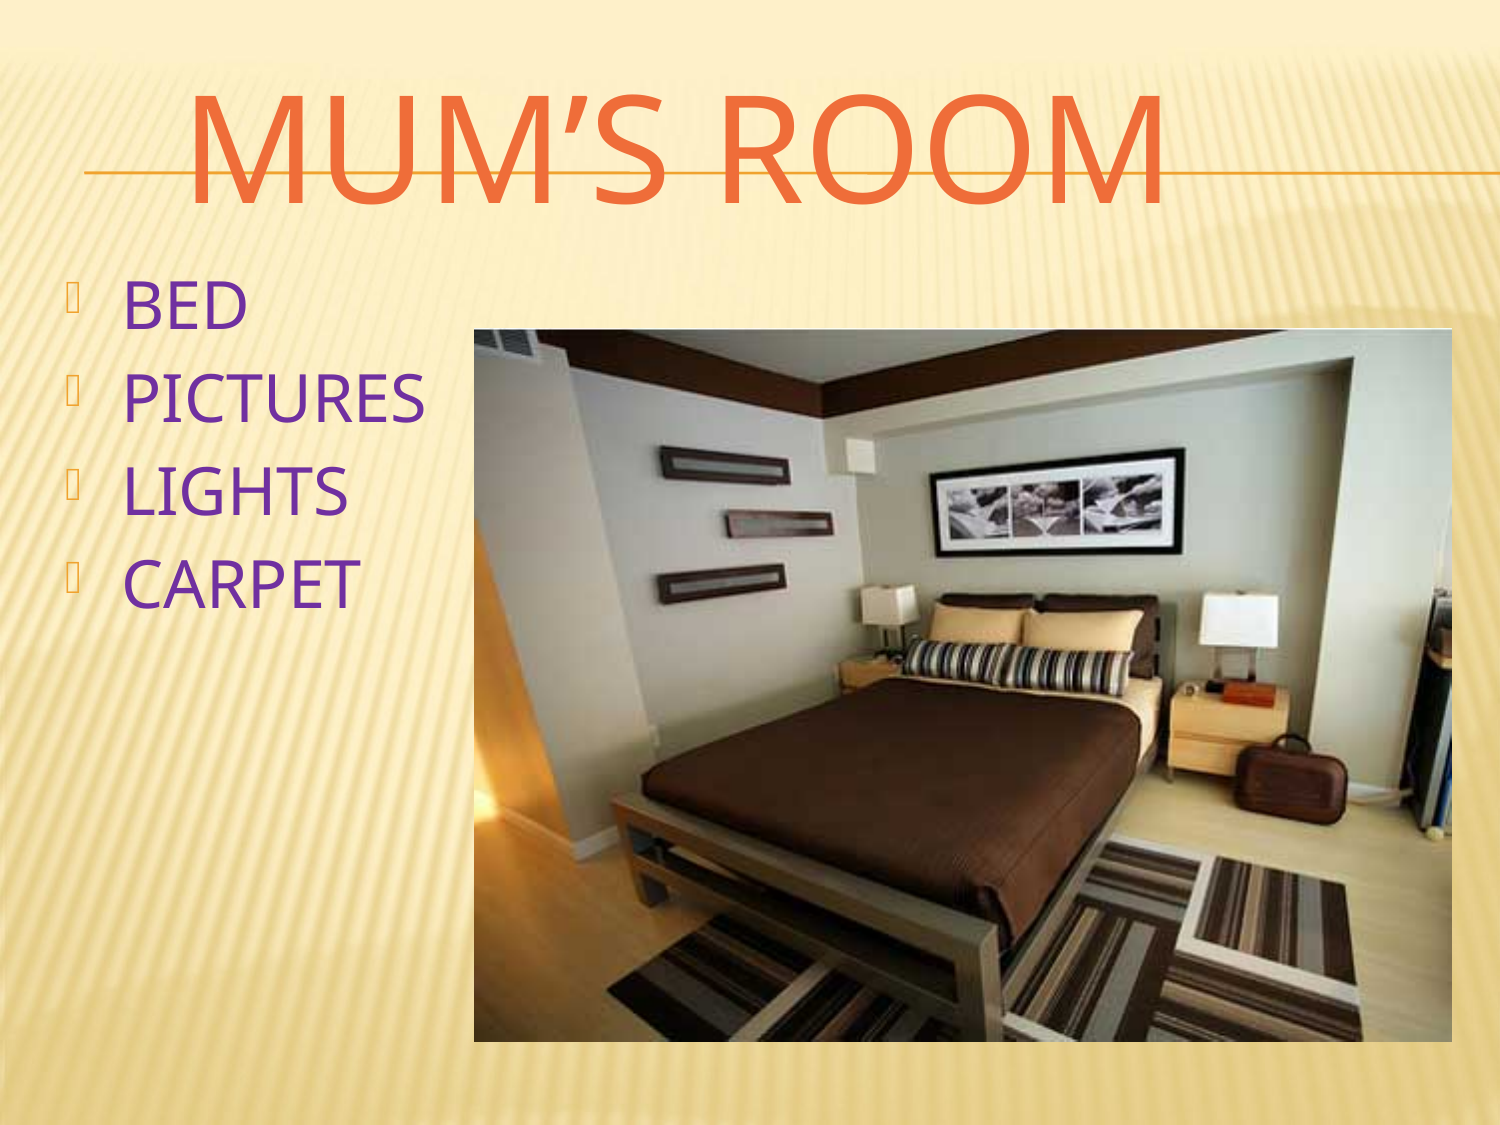

# MUM’S ROOM
BED
PICTURES
LIGHTS
CARPET